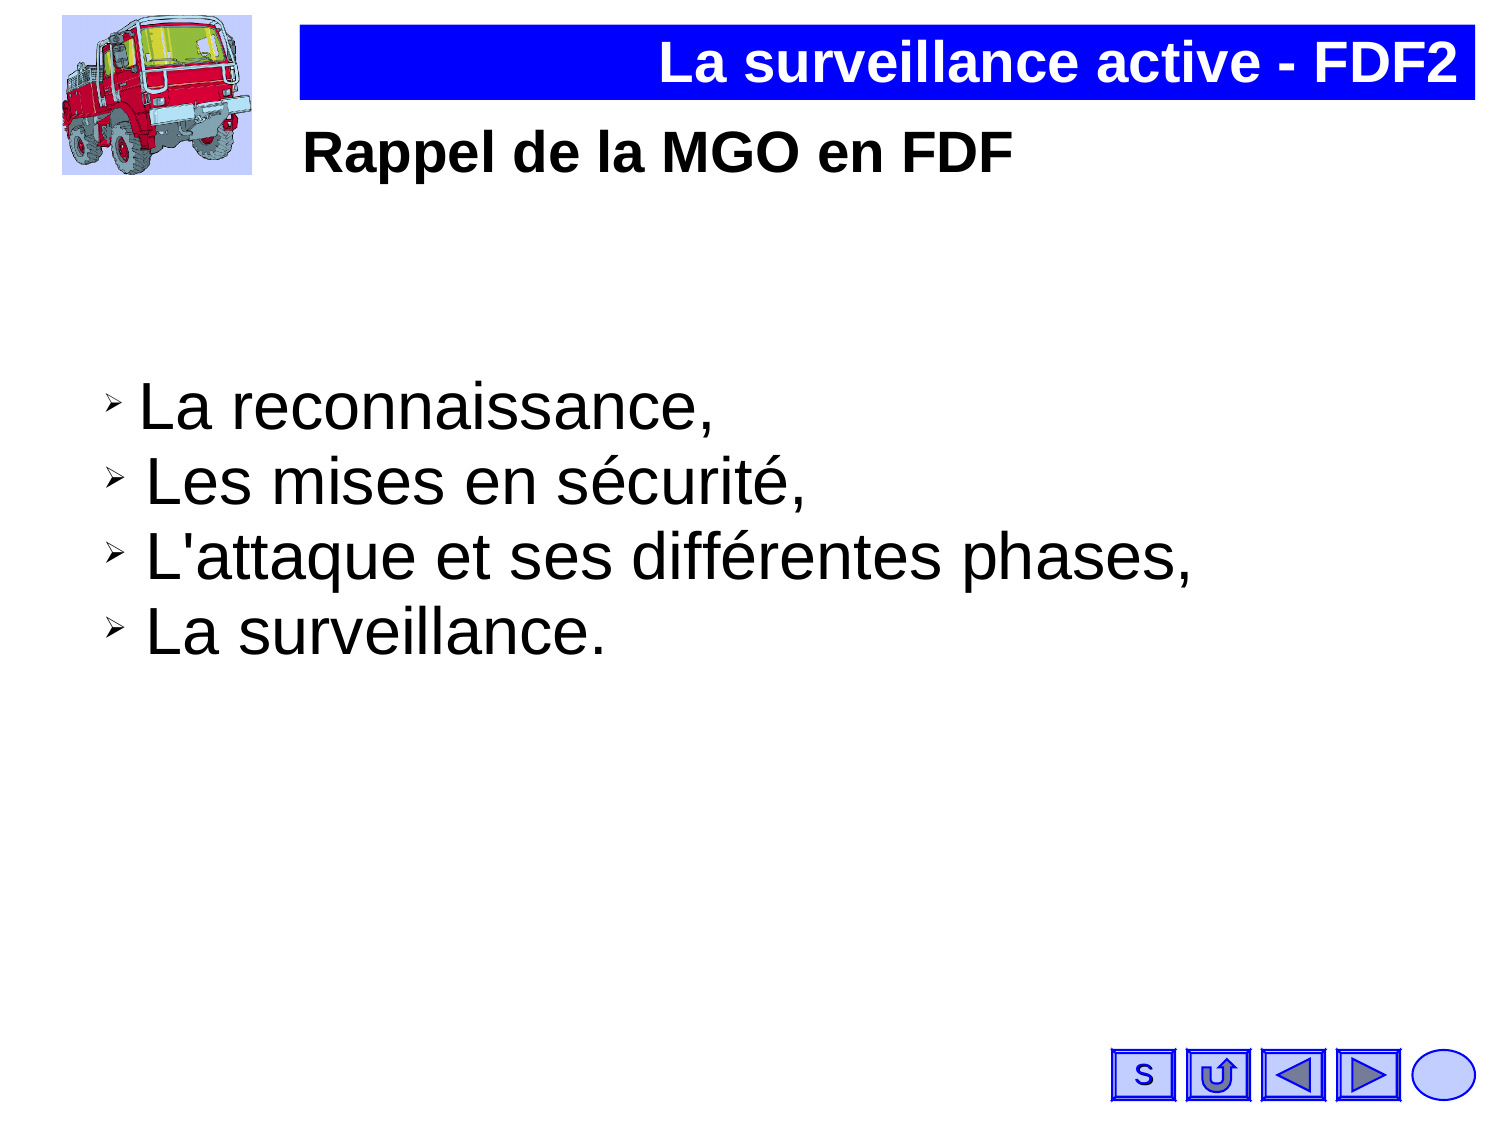

FDF2
La surveillance active - FDF2
Rappel de la MGO en FDF
 La reconnaissance,
 Les mises en sécurité,
 L'attaque et ses différentes phases,
 La surveillance.